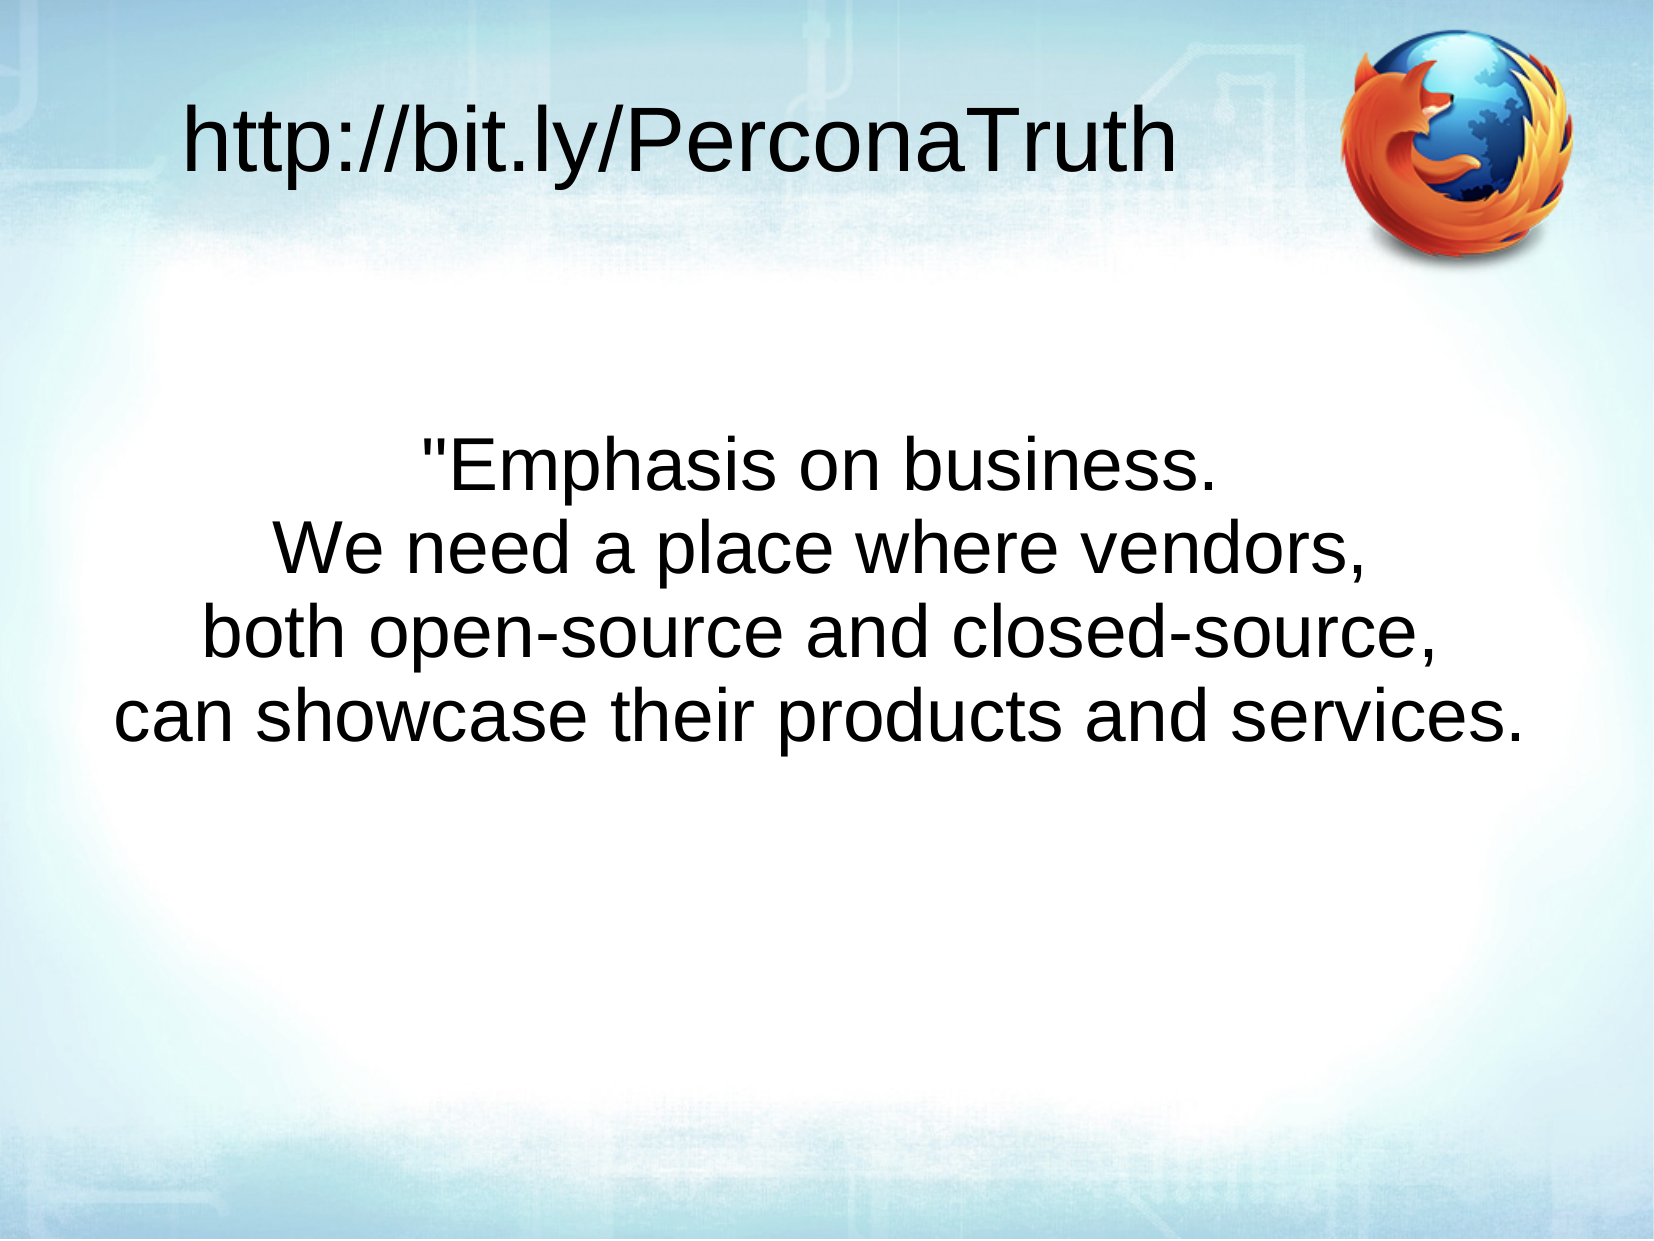

# http://bit.ly/PerconaTruth
"Emphasis on business.
We need a place where vendors,
both open-source and closed-source,
can showcase their products and services.